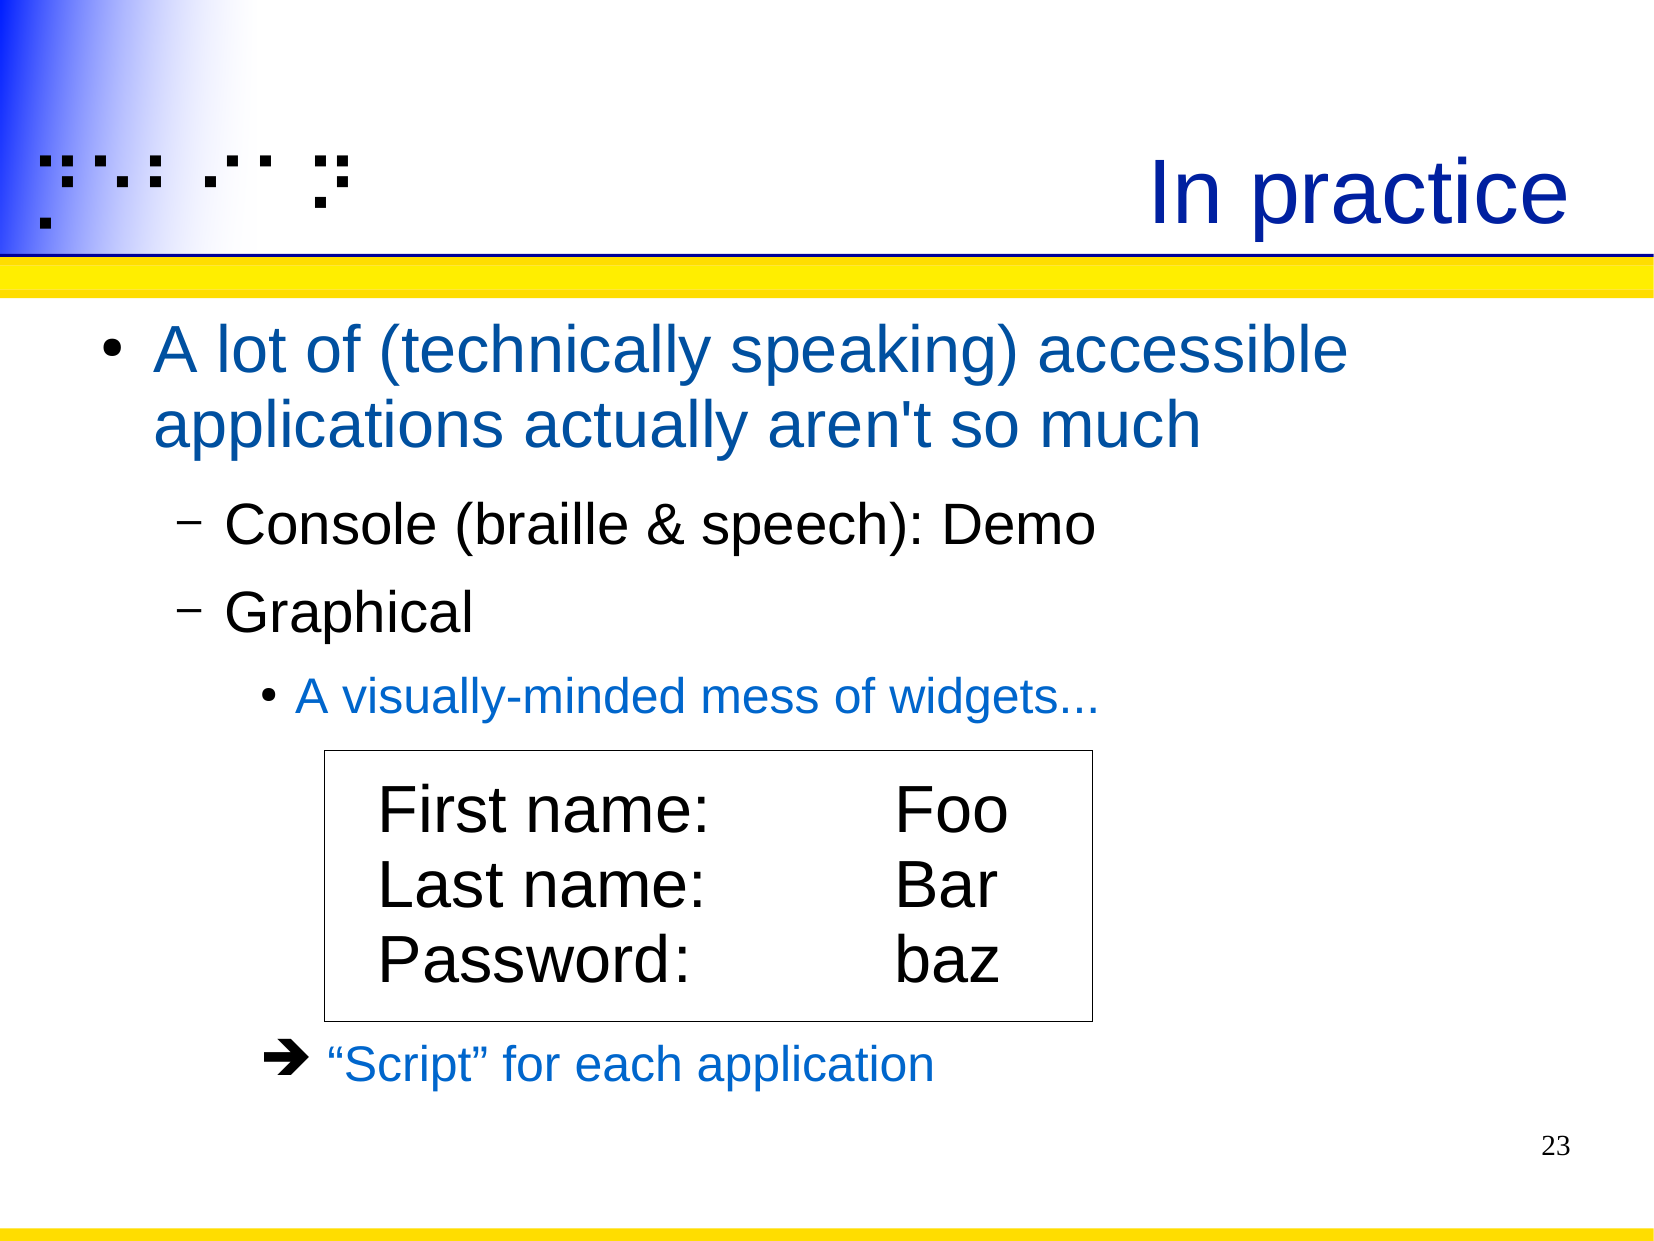

# In practice
A lot of (technically speaking) accessible applications actually aren't so much
Console (braille & speech): Demo
Graphical
A visually-minded mess of widgets...
 “Script” for each application
First name:			Foo
Last name:			Bar
Password	:			baz
23